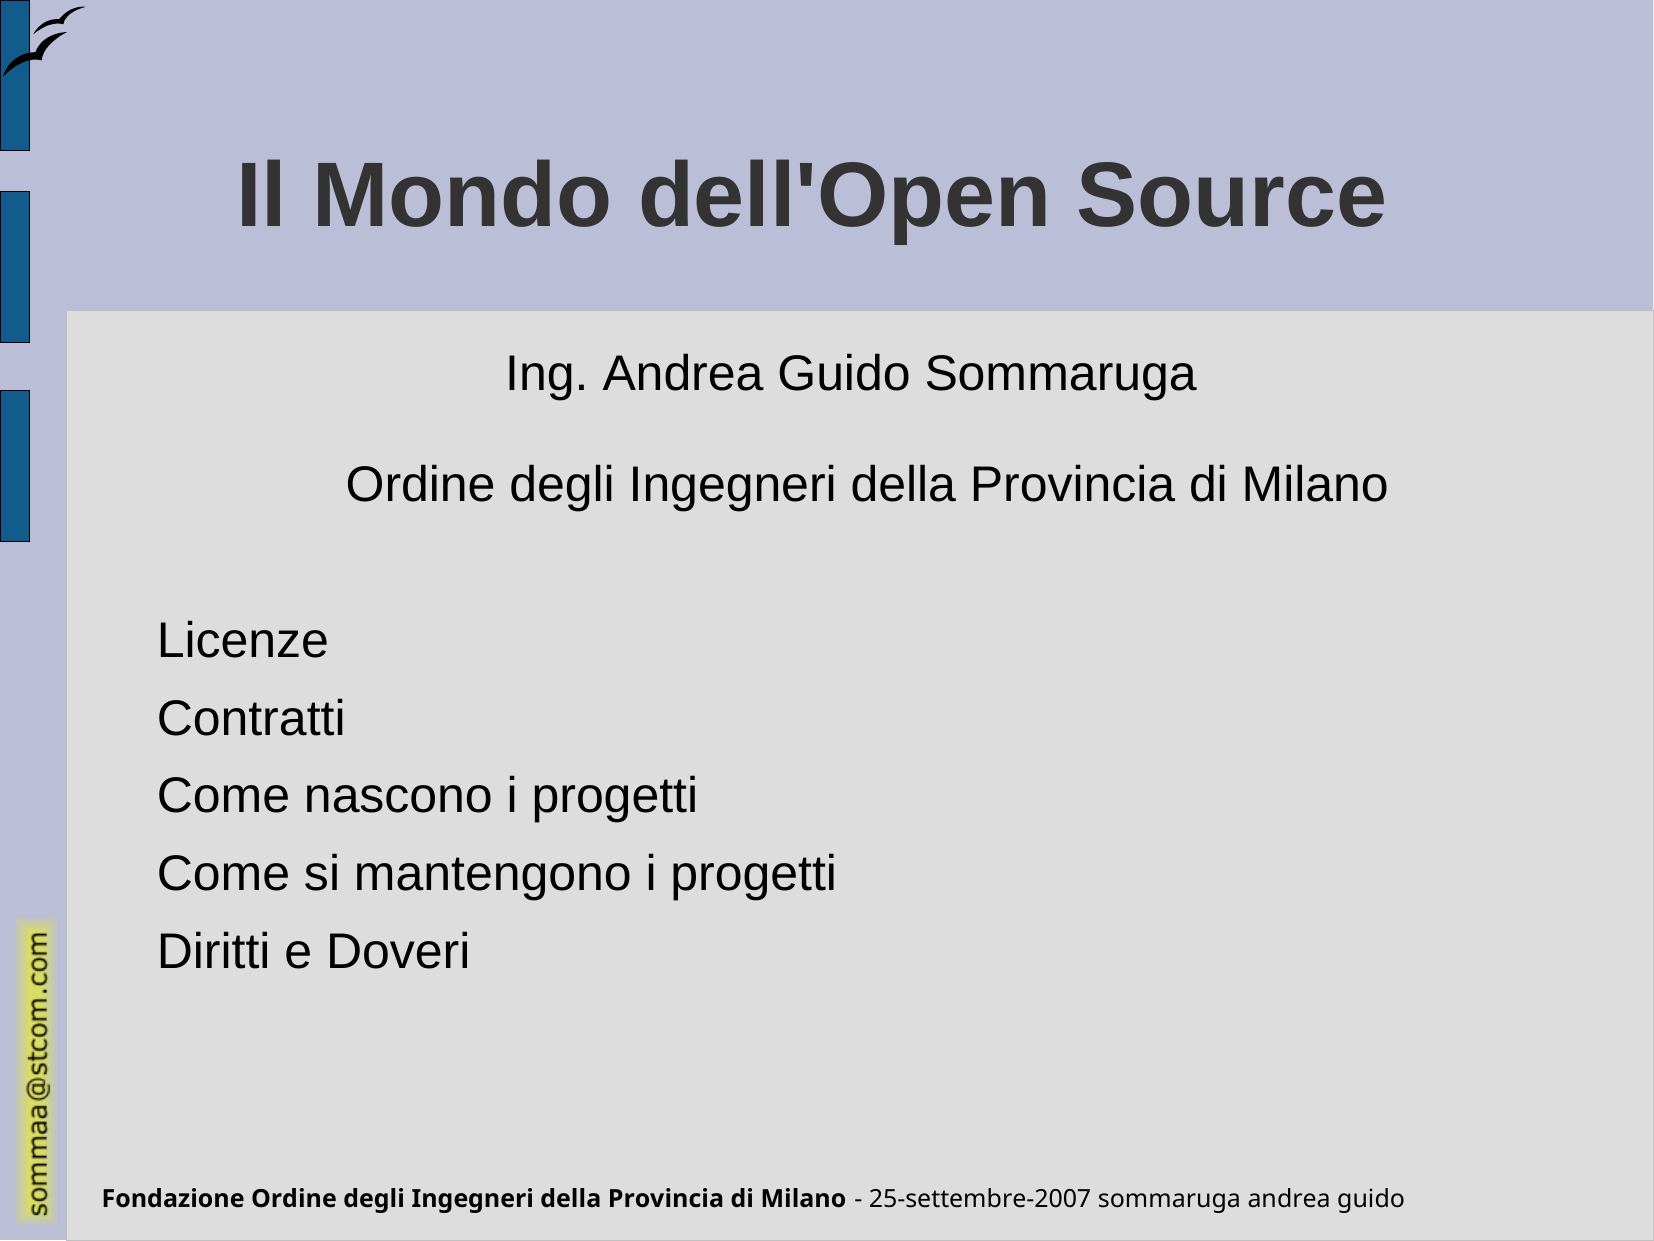

# Il Mondo dell'Open Source
Ing. Andrea Guido Sommaruga
Ordine degli Ingegneri della Provincia di Milano
Licenze
Contratti
Come nascono i progetti
Come si mantengono i progetti
Diritti e Doveri